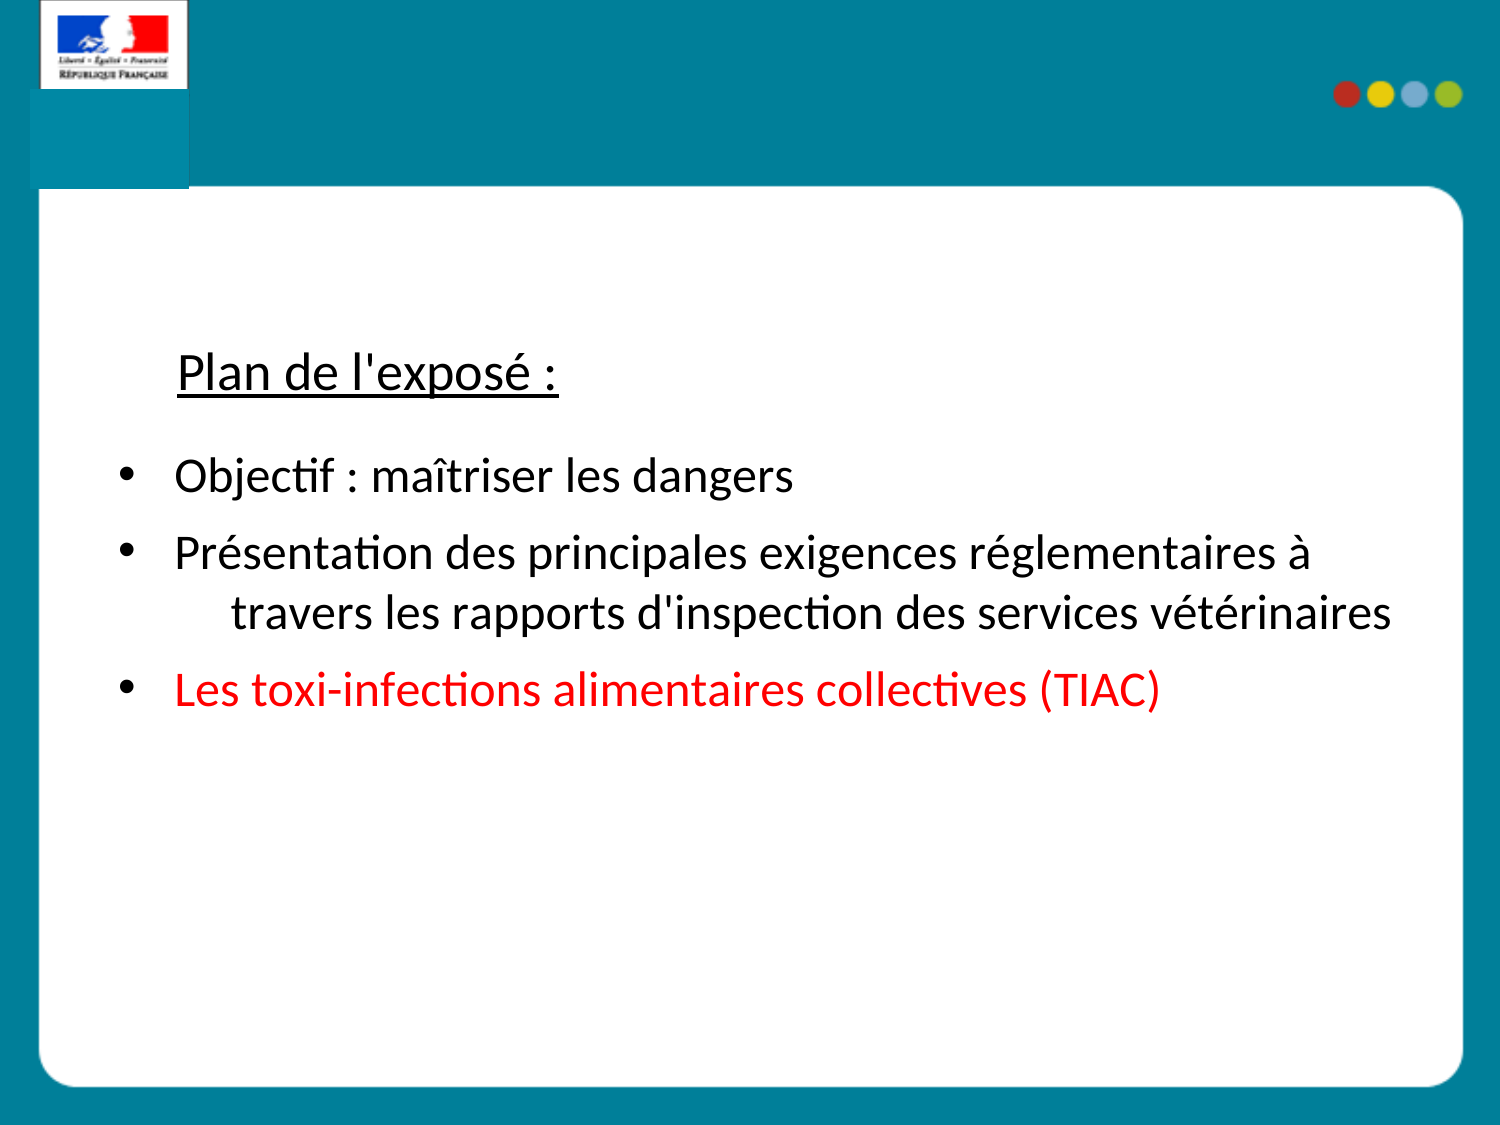

Plan de l'exposé :
# Objectif : maîtriser les dangers
Présentation des principales exigences réglementaires à travers les rapports d'inspection des services vétérinaires
Les toxi-infections alimentaires collectives (TIAC)